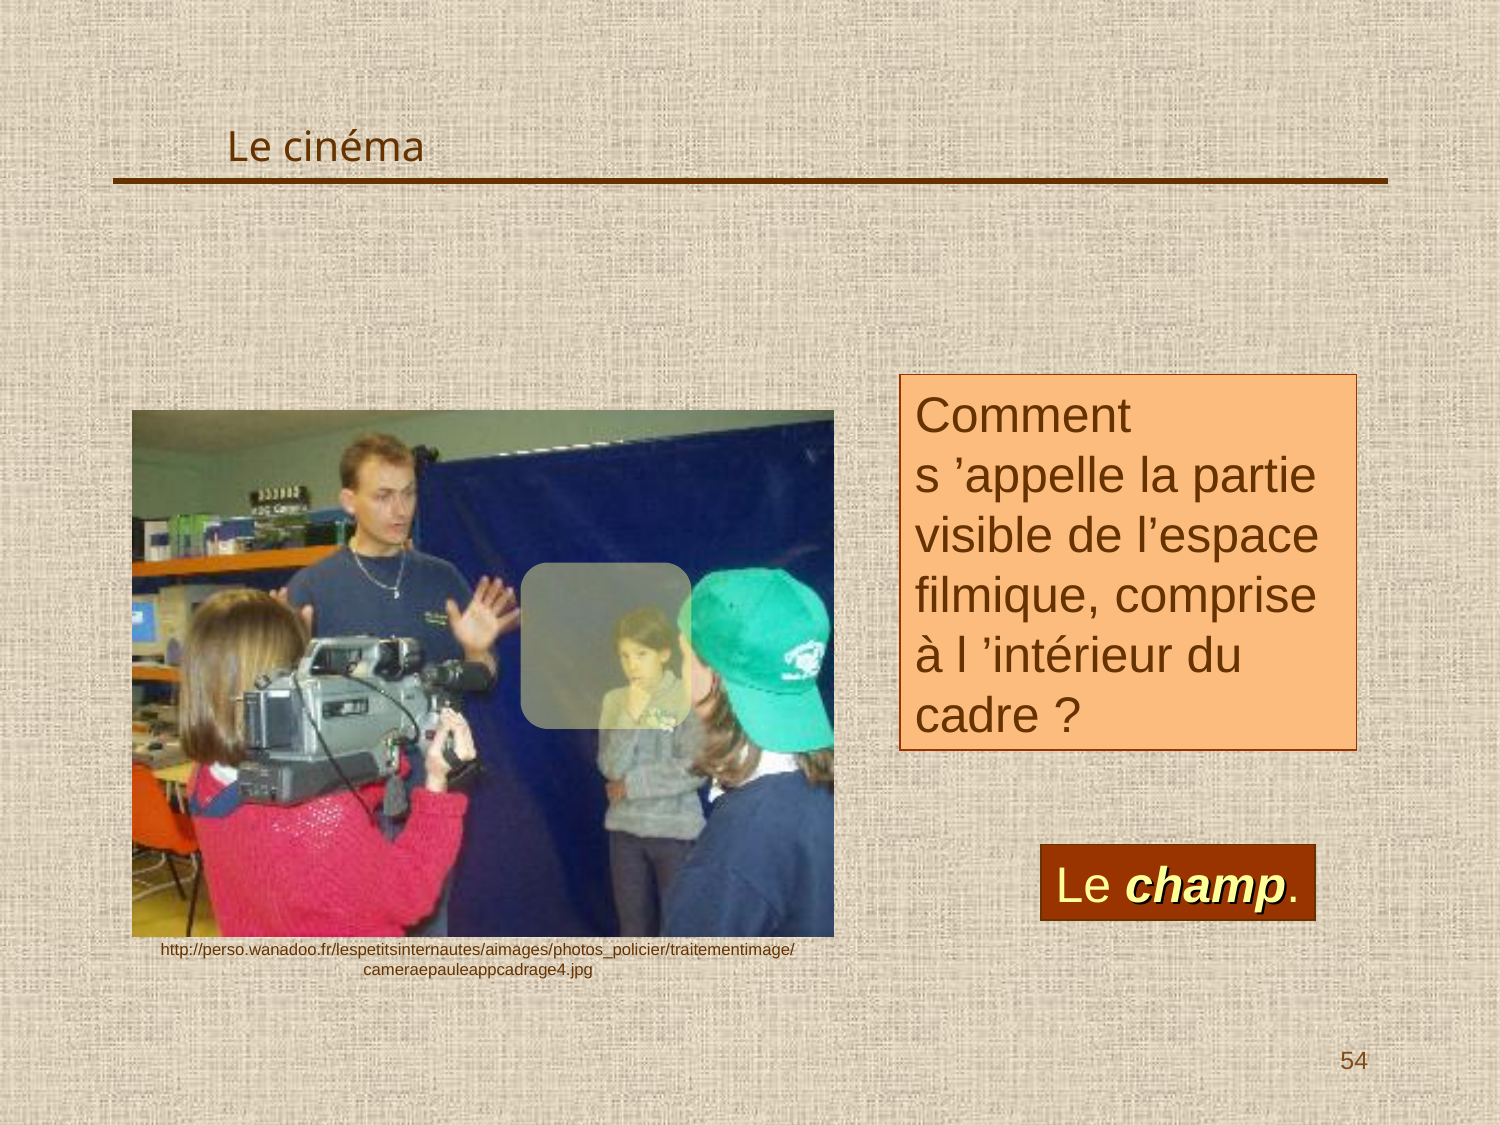

Le cinéma
Comment s ’appelle la partie visible de l’espace filmique, comprise à l ’intérieur du cadre ?
http://perso.wanadoo.fr/lespetitsinternautes/aimages/photos_policier/traitementimage/cameraepauleappcadrage4.jpg
Le champ.
54